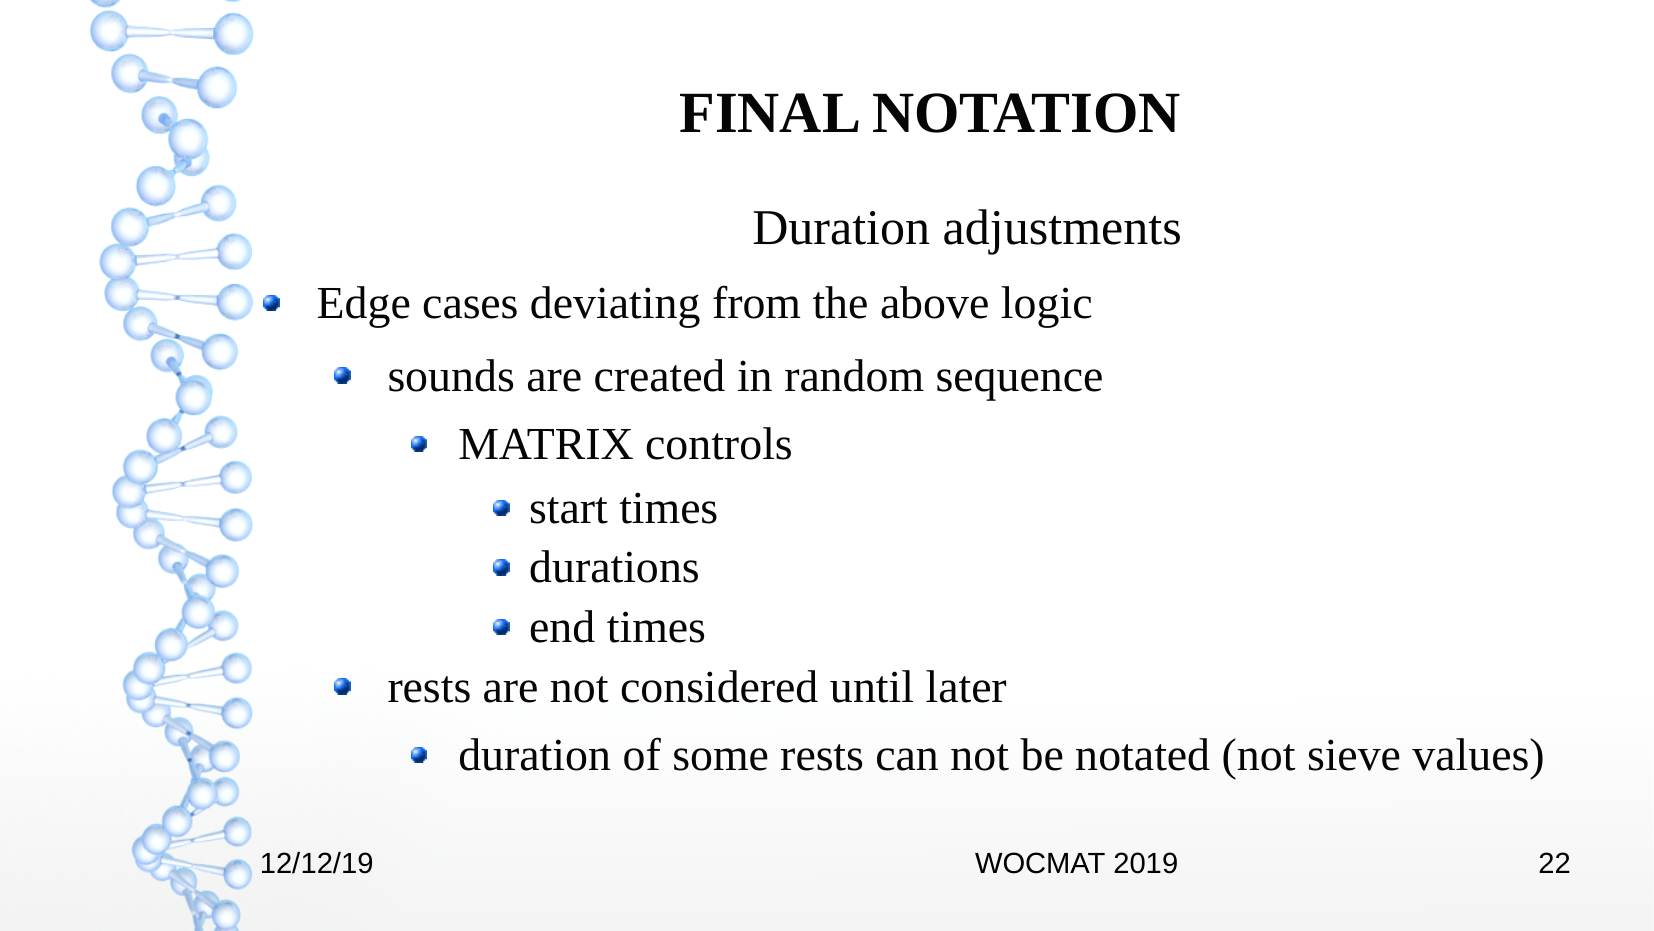

# FINAL NOTATION
Duration adjustments
Edge cases deviating from the above logic
sounds are created in random sequence
MATRIX controls
start times
durations
end times
rests are not considered until later
duration of some rests can not be notated (not sieve values)
12/12/19
WOCMAT 2019
22